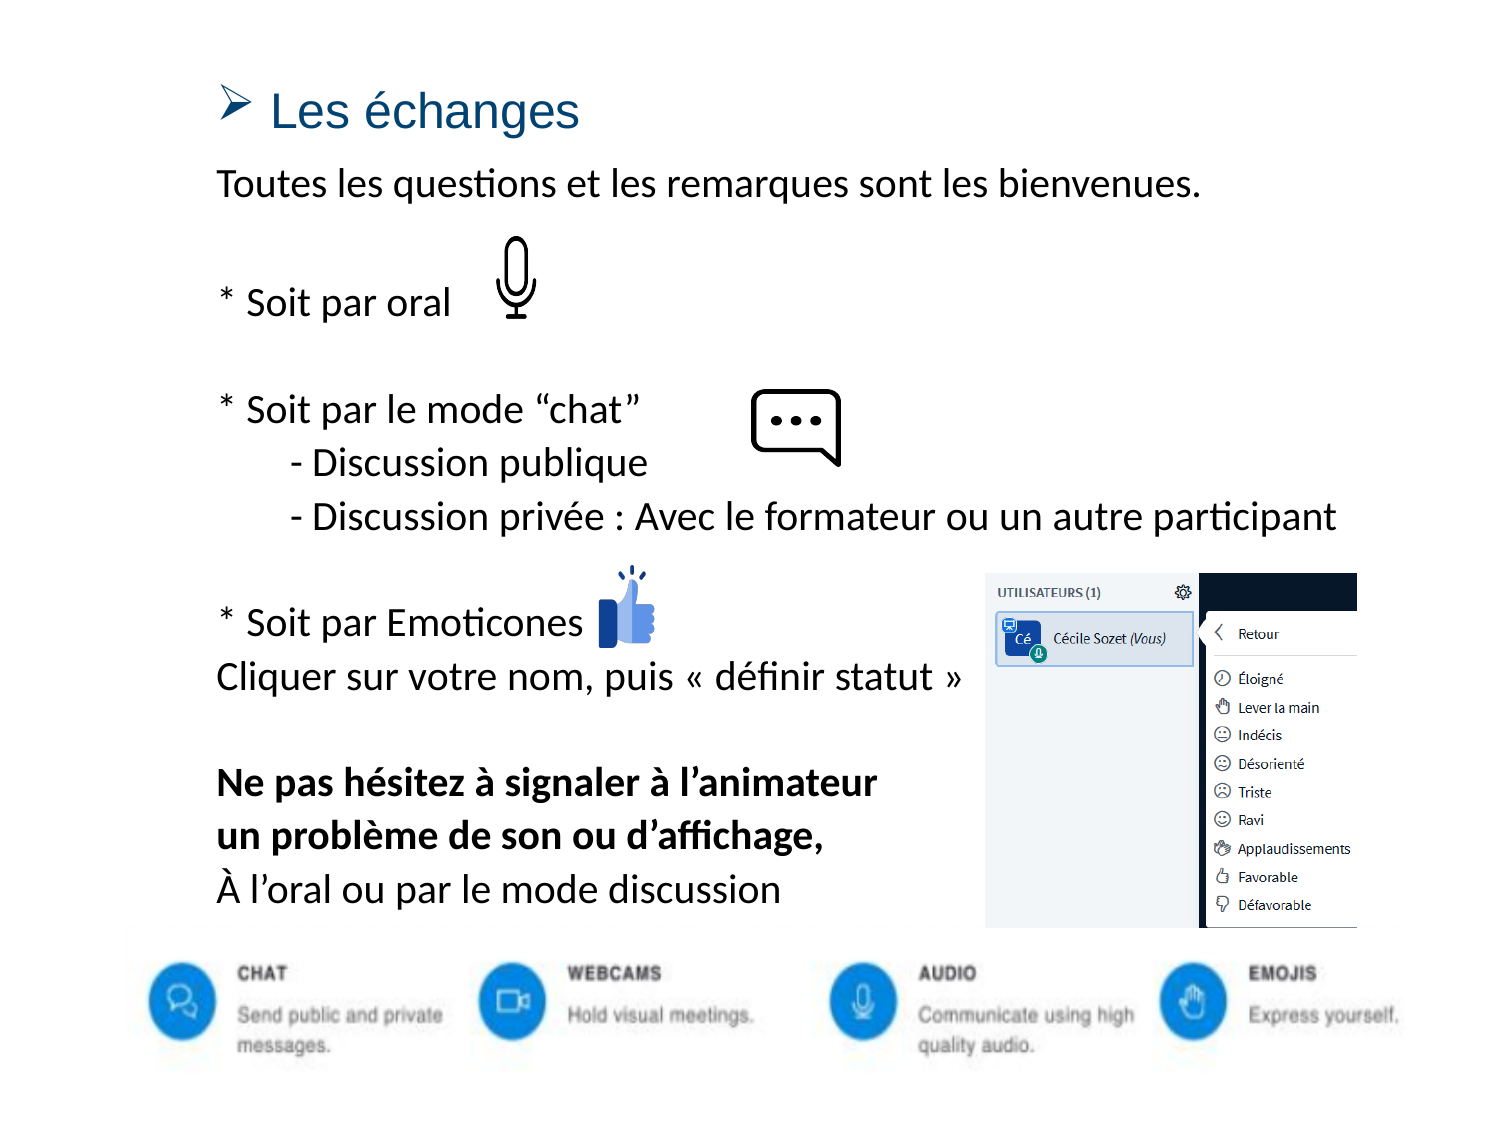

Les échanges
Toutes les questions et les remarques sont les bienvenues.
­* Soit par oral
­
­­* Soit par le mode “chat”
­	- Discussion publique
­	- Discussion privée : Avec le formateur ou un autre participant ­
­
­* Soit par Emoticones
Cliquer sur votre nom, puis « définir statut »
Ne pas hésitez à signaler à l’animateur
un problème de son ou d’affichage,
À l’oral ou par le mode discussion
­
 ­